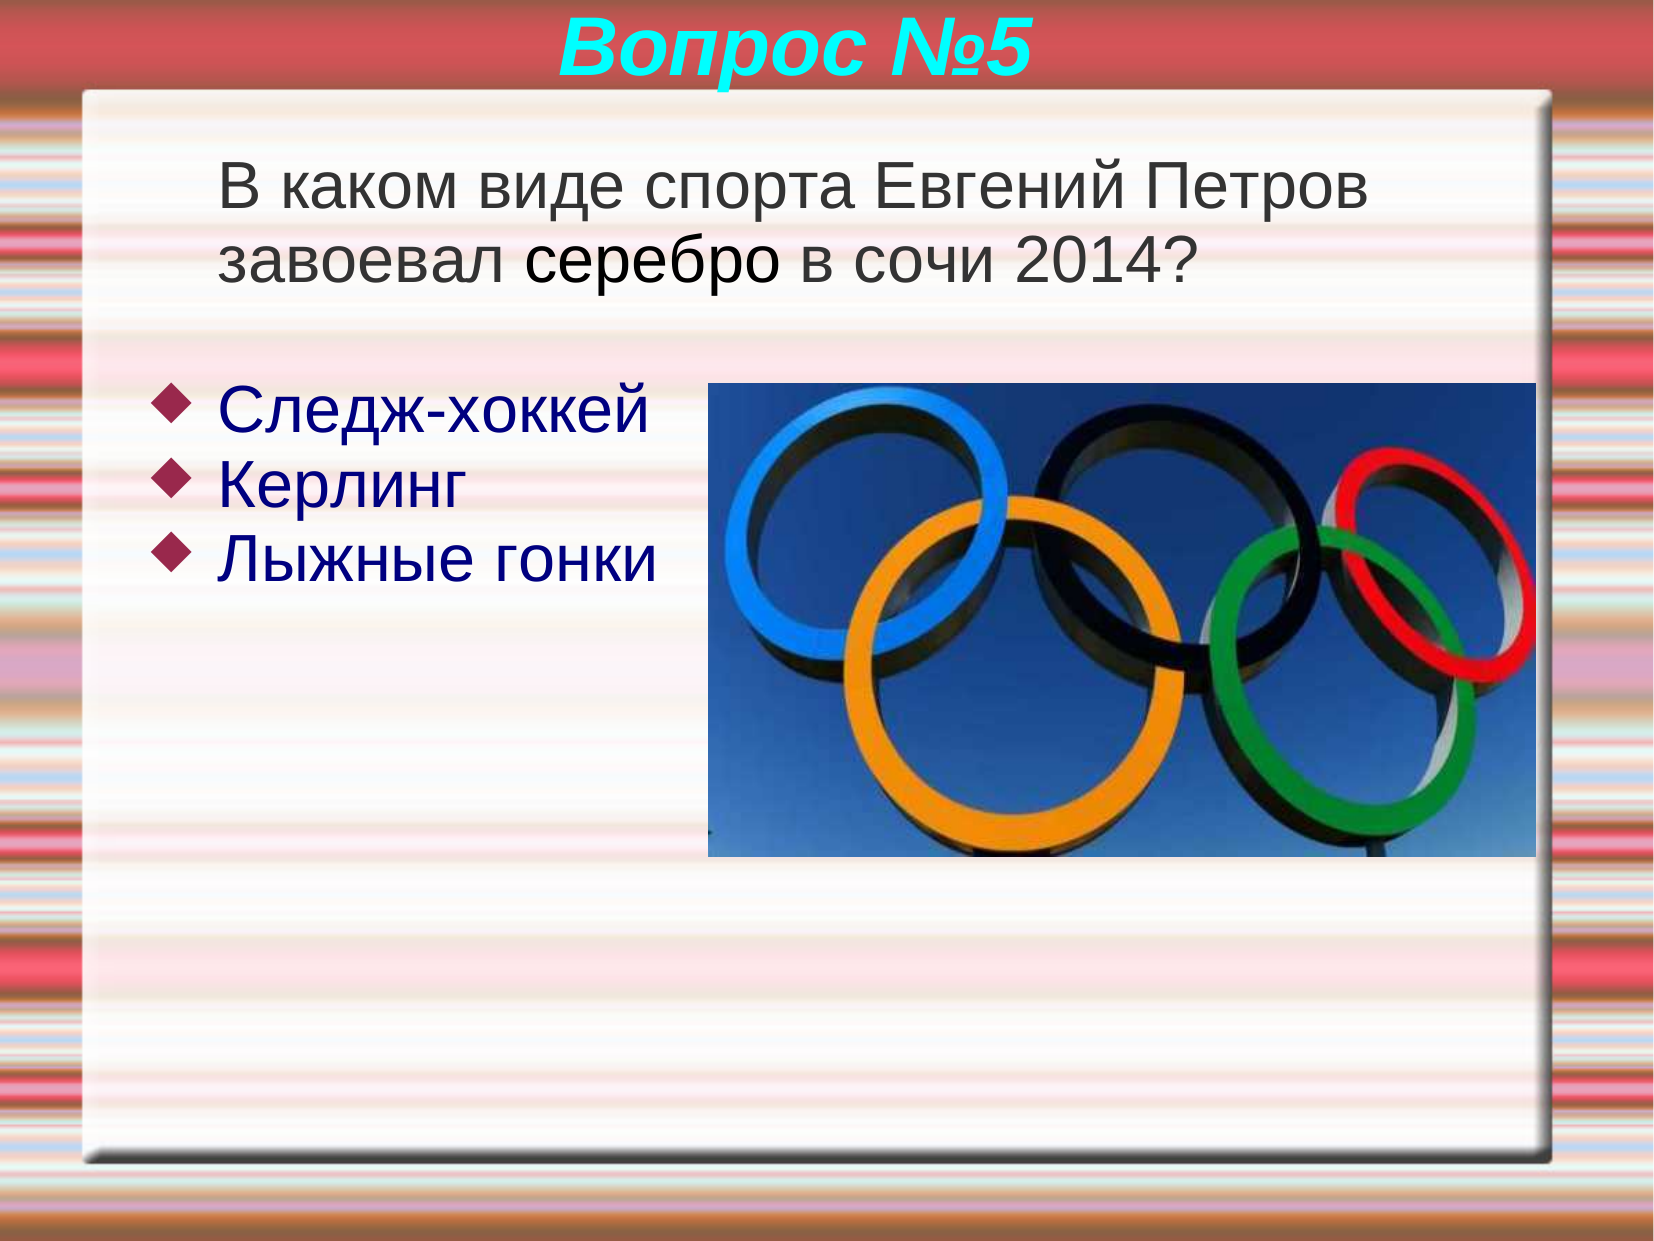

# Вопрос №5
В каком виде спорта Евгений Петров завоевал серебро в сочи 2014?
Следж-хоккей
Керлинг
Лыжные гонки